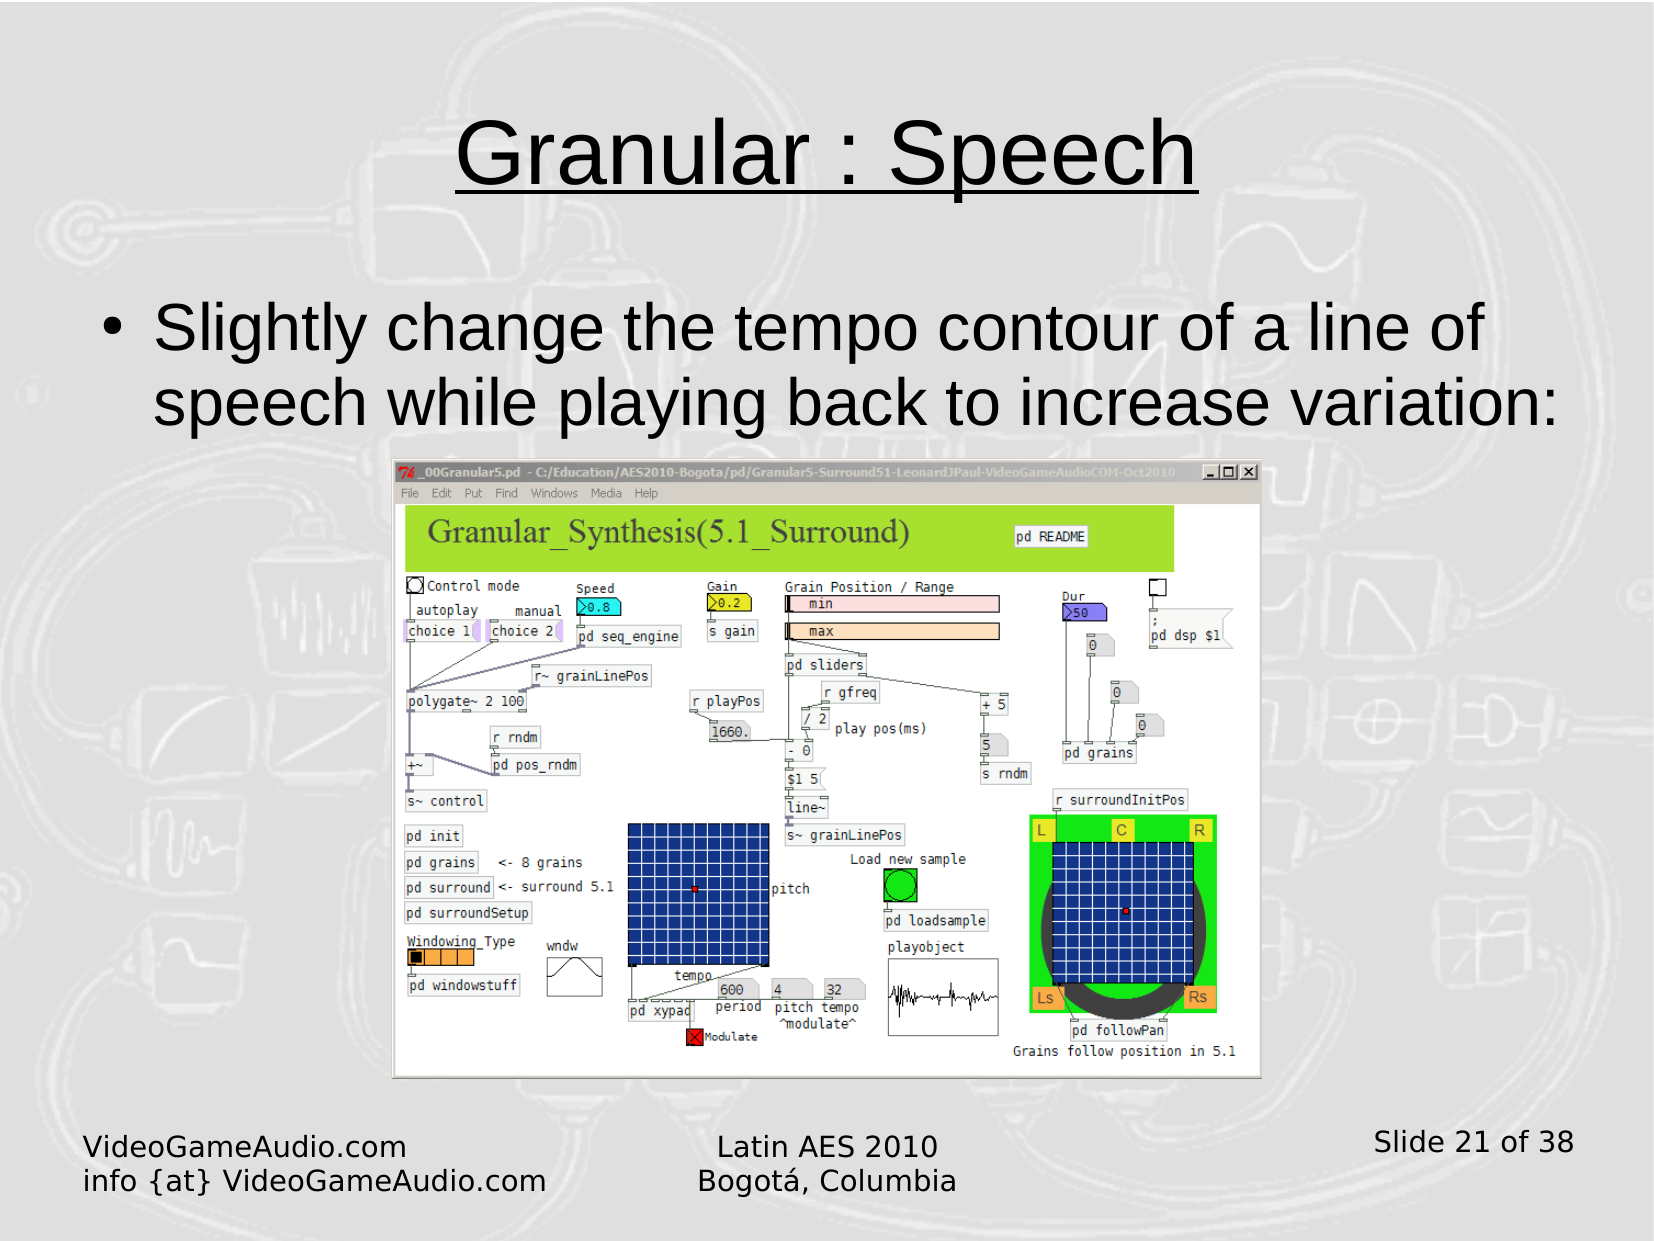

# Granular : Speech
Slightly change the tempo contour of a line of speech while playing back to increase variation:
21